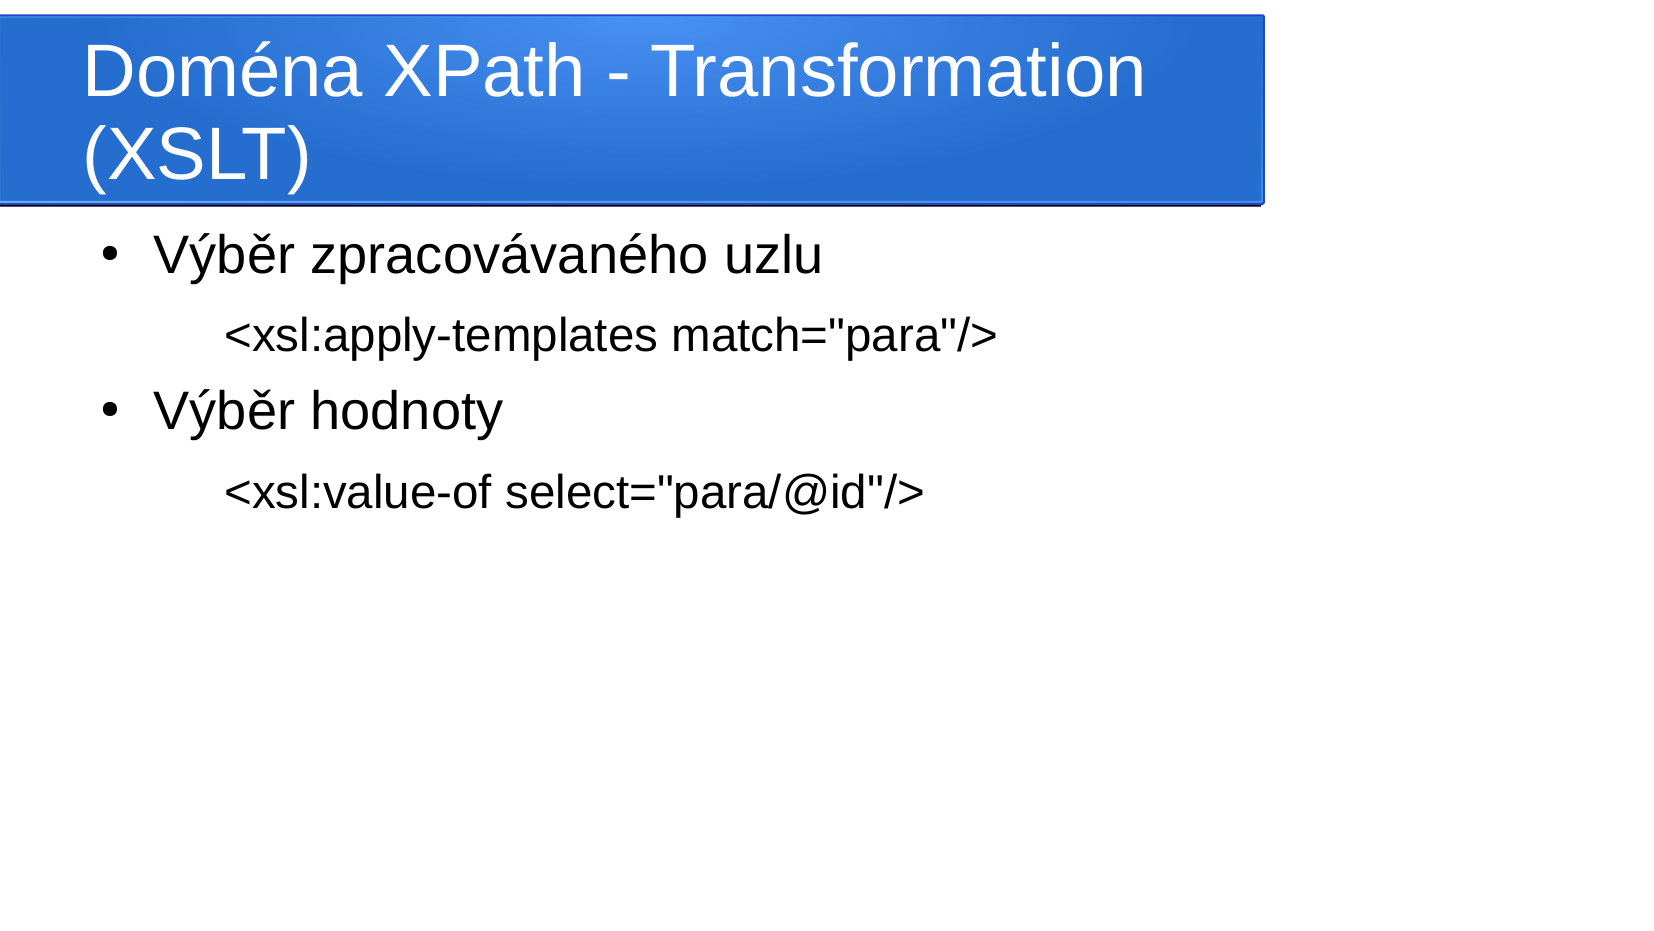

# Doména XPath - Transformation (XSLT)
Výběr zpracovávaného uzlu
<xsl:apply-templates match="para"/>
Výběr hodnoty
<xsl:value-of select="para/@id"/>